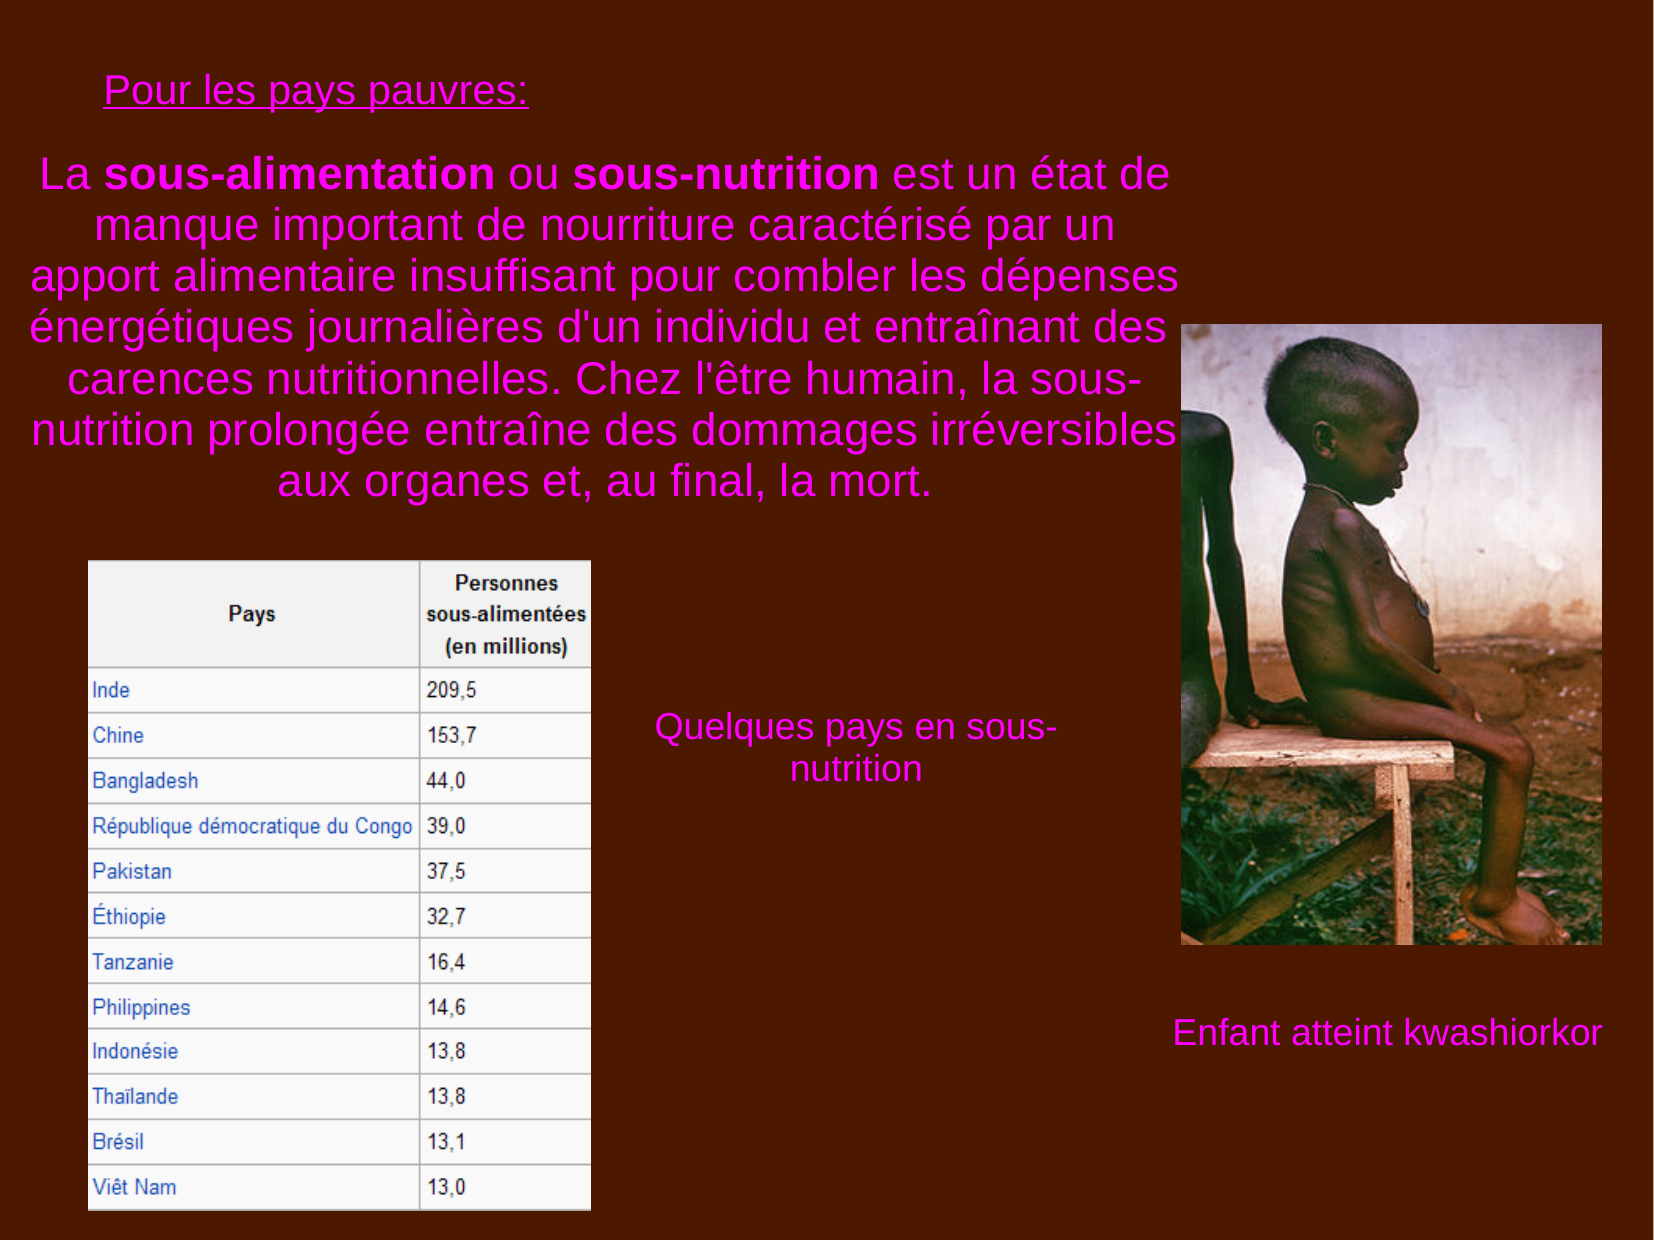

Pour les pays pauvres:
La sous-alimentation ou sous-nutrition est un état de manque important de nourriture caractérisé par un apport alimentaire insuffisant pour combler les dépenses énergétiques journalières d'un individu et entraînant des carences nutritionnelles. Chez l'être humain, la sous-nutrition prolongée entraîne des dommages irréversibles aux organes et, au final, la mort.
Quelques pays en sous-nutrition
Enfant atteint kwashiorkor